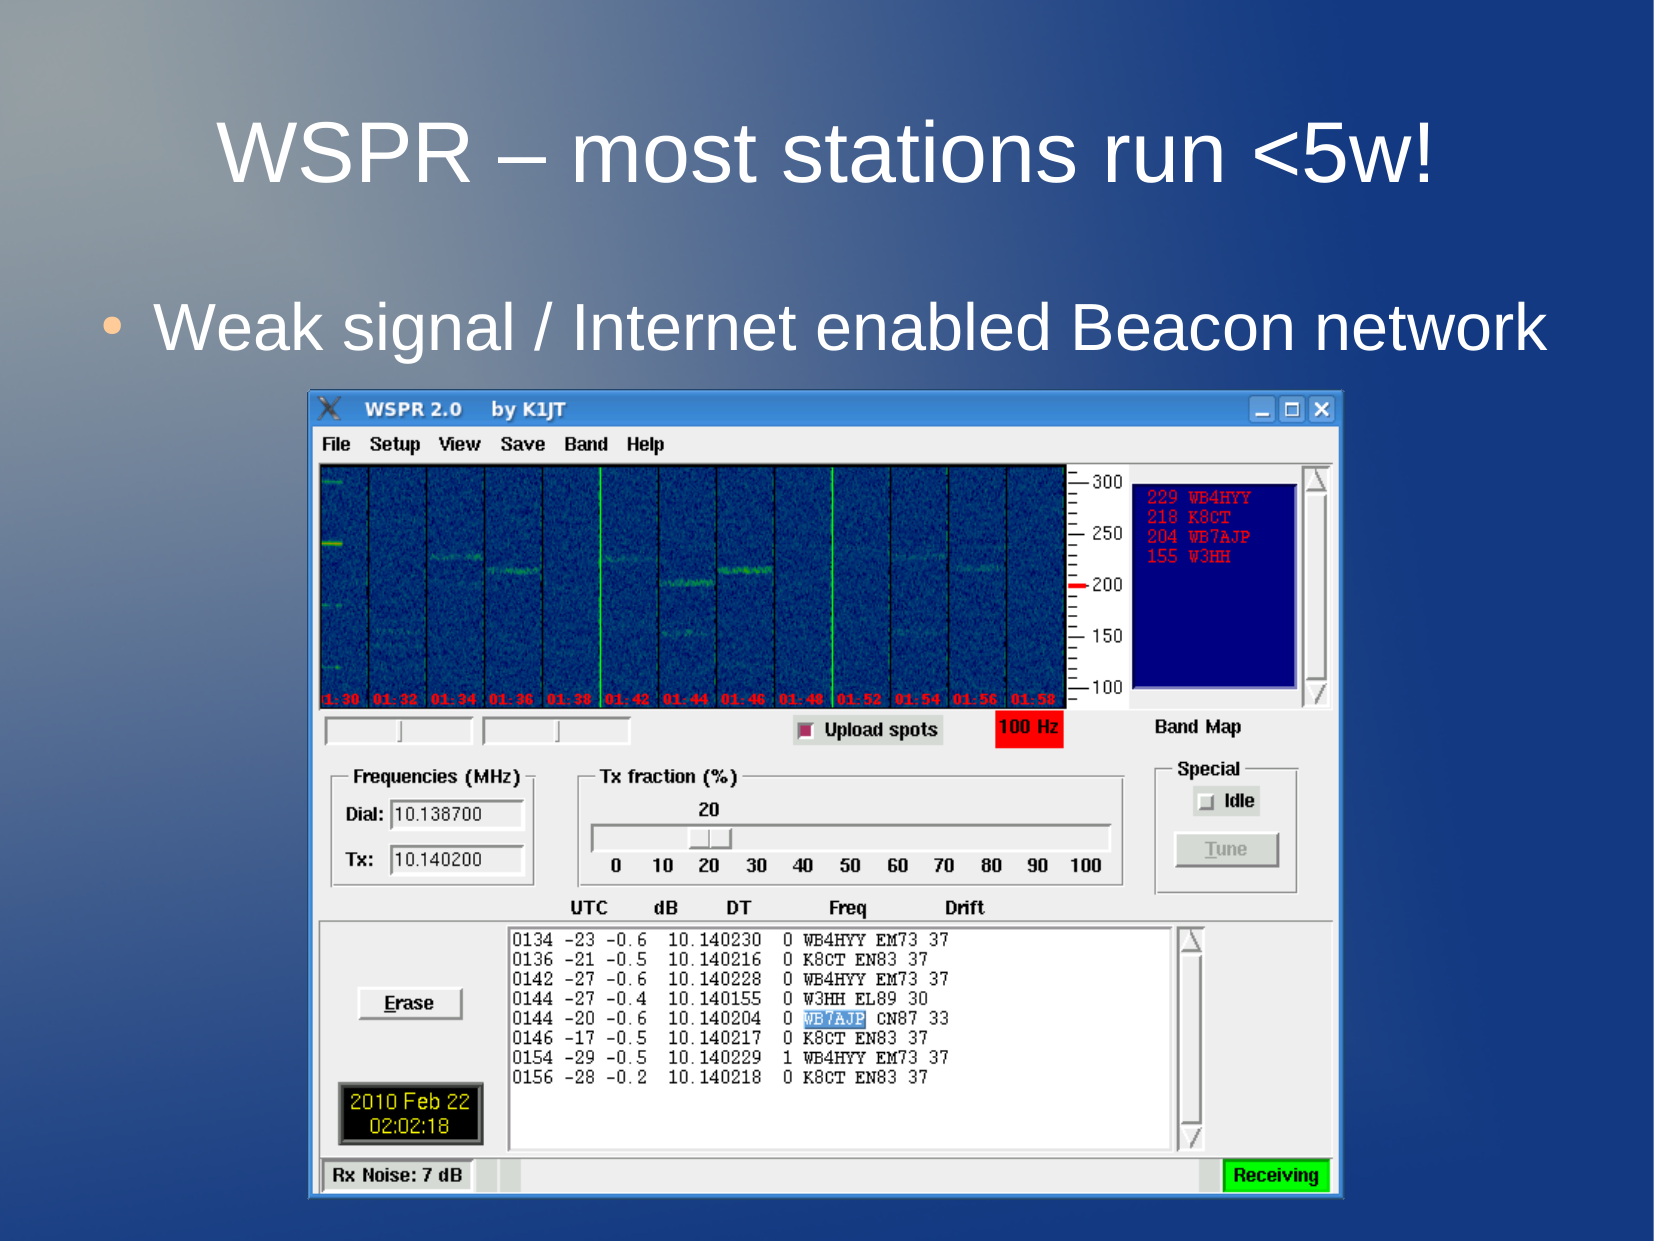

# WSPR – most stations run <5w!
Weak signal / Internet enabled Beacon network